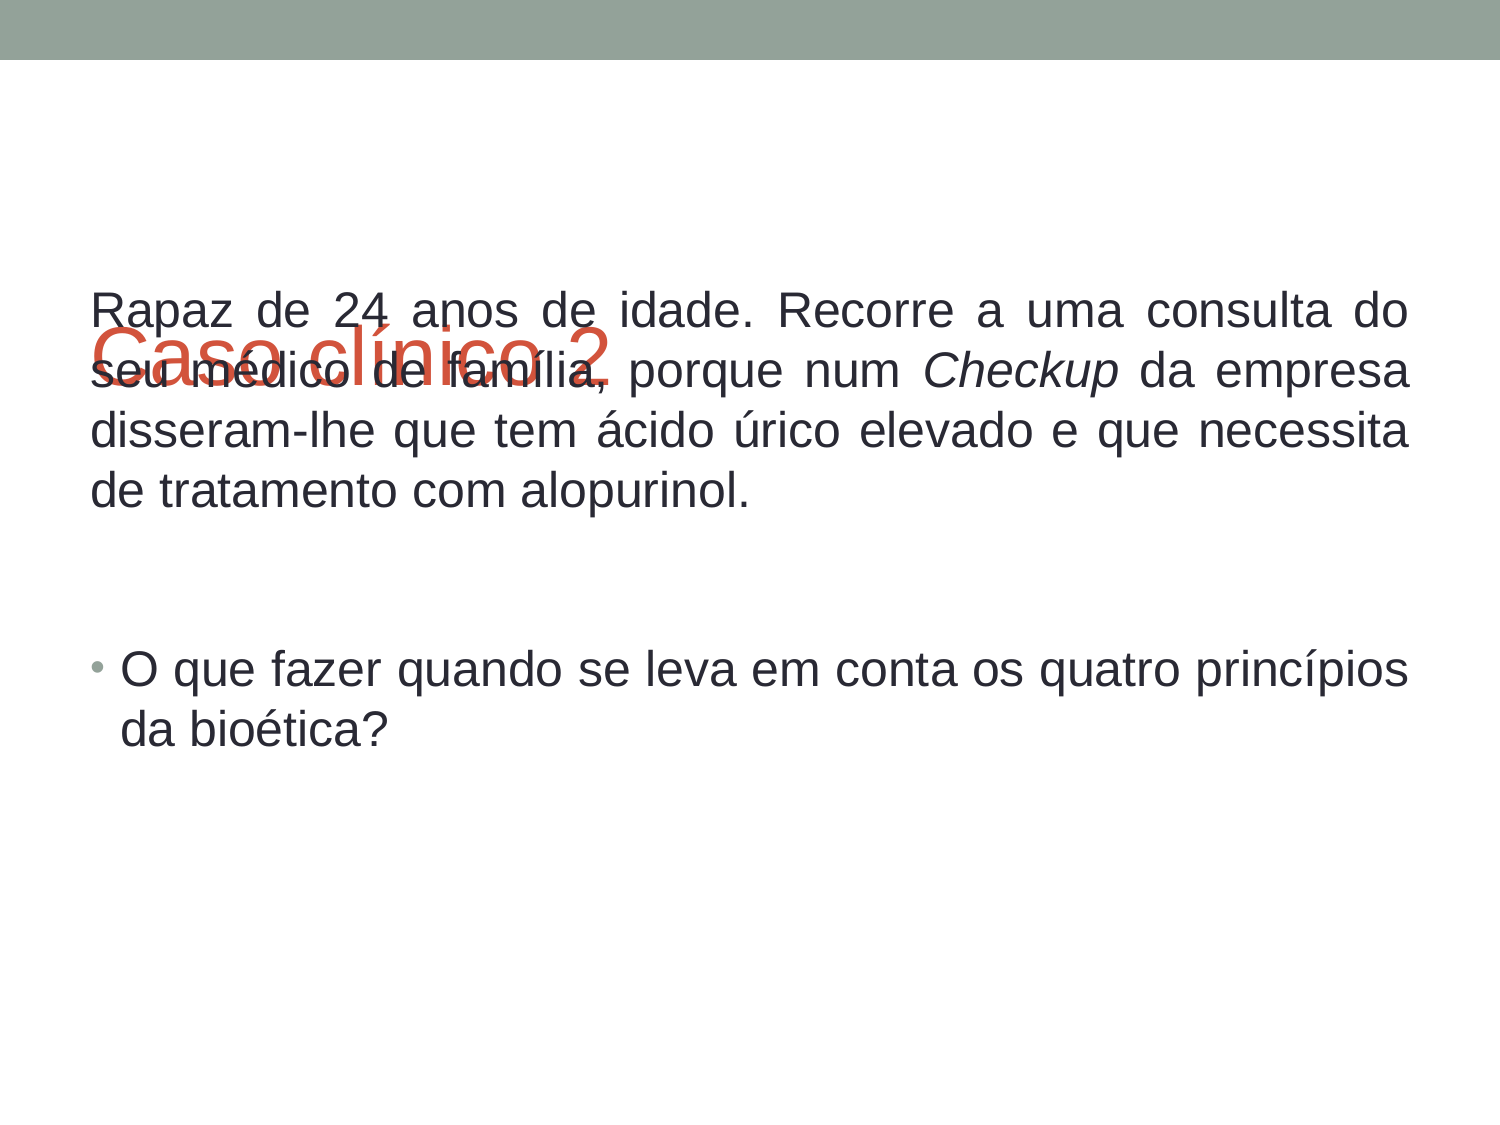

# Caso clínico 2
Rapaz de 24 anos de idade. Recorre a uma consulta do seu médico de família, porque num Checkup da empresa disseram-lhe que tem ácido úrico elevado e que necessita de tratamento com alopurinol.
O que fazer quando se leva em conta os quatro princípios da bioética?